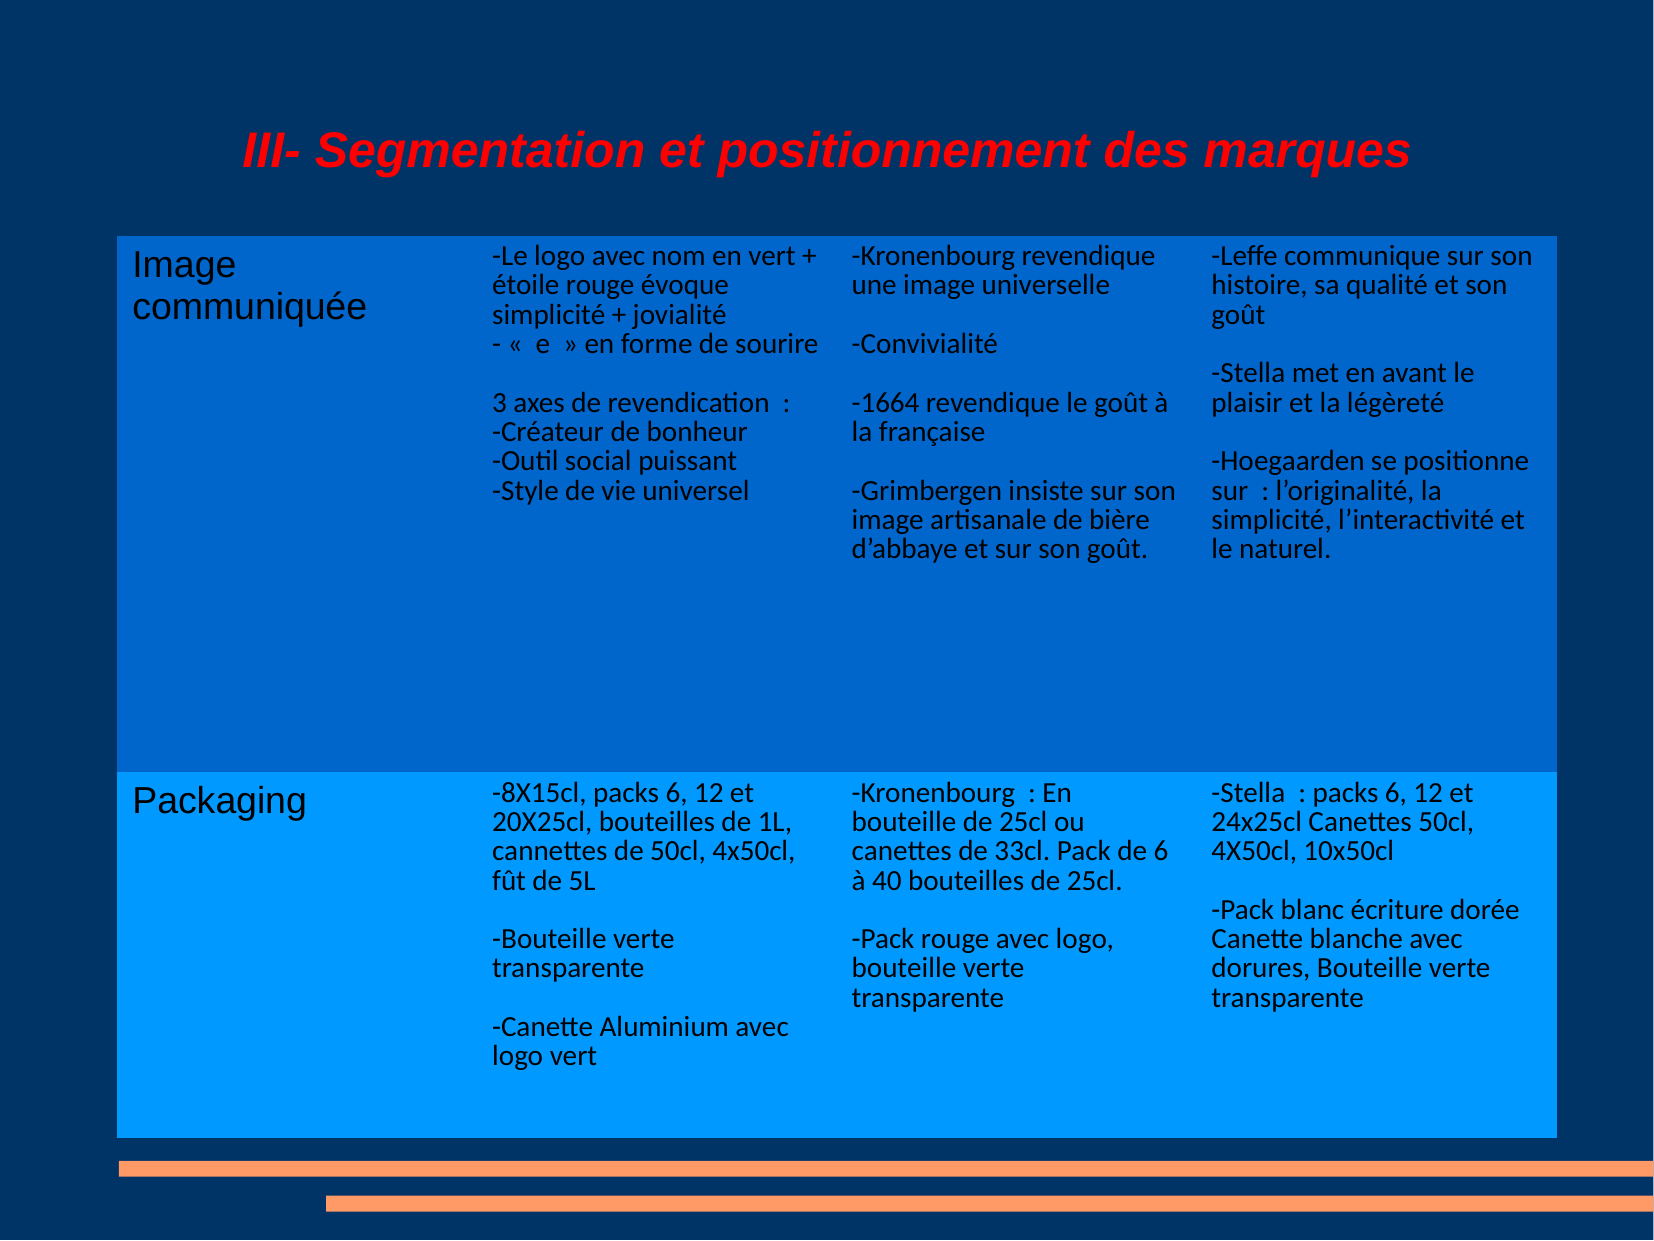

# III- Segmentation et positionnement des marques
| Image communiquée | -Le logo avec nom en vert + étoile rouge évoque simplicité + jovialité - «  e  » en forme de sourire 3 axes de revendication  : -Créateur de bonheur -Outil social puissant -Style de vie universel | -Kronenbourg revendique une image universelle -Convivialité -1664 revendique le goût à la française -Grimbergen insiste sur son image artisanale de bière d’abbaye et sur son goût. | -Leffe communique sur son histoire, sa qualité et son goût -Stella met en avant le plaisir et la légèreté -Hoegaarden se positionne sur  : l’originalité, la simplicité, l’interactivité et le naturel. |
| --- | --- | --- | --- |
| Packaging | -8X15cl, packs 6, 12 et 20X25cl, bouteilles de 1L, cannettes de 50cl, 4x50cl, fût de 5L -Bouteille verte transparente -Canette Aluminium avec logo vert | -Kronenbourg  : En bouteille de 25cl ou canettes de 33cl. Pack de 6 à 40 bouteilles de 25cl. -Pack rouge avec logo, bouteille verte transparente | -Stella  : packs 6, 12 et 24x25cl Canettes 50cl, 4X50cl, 10x50cl -Pack blanc écriture dorée Canette blanche avec dorures, Bouteille verte transparente |